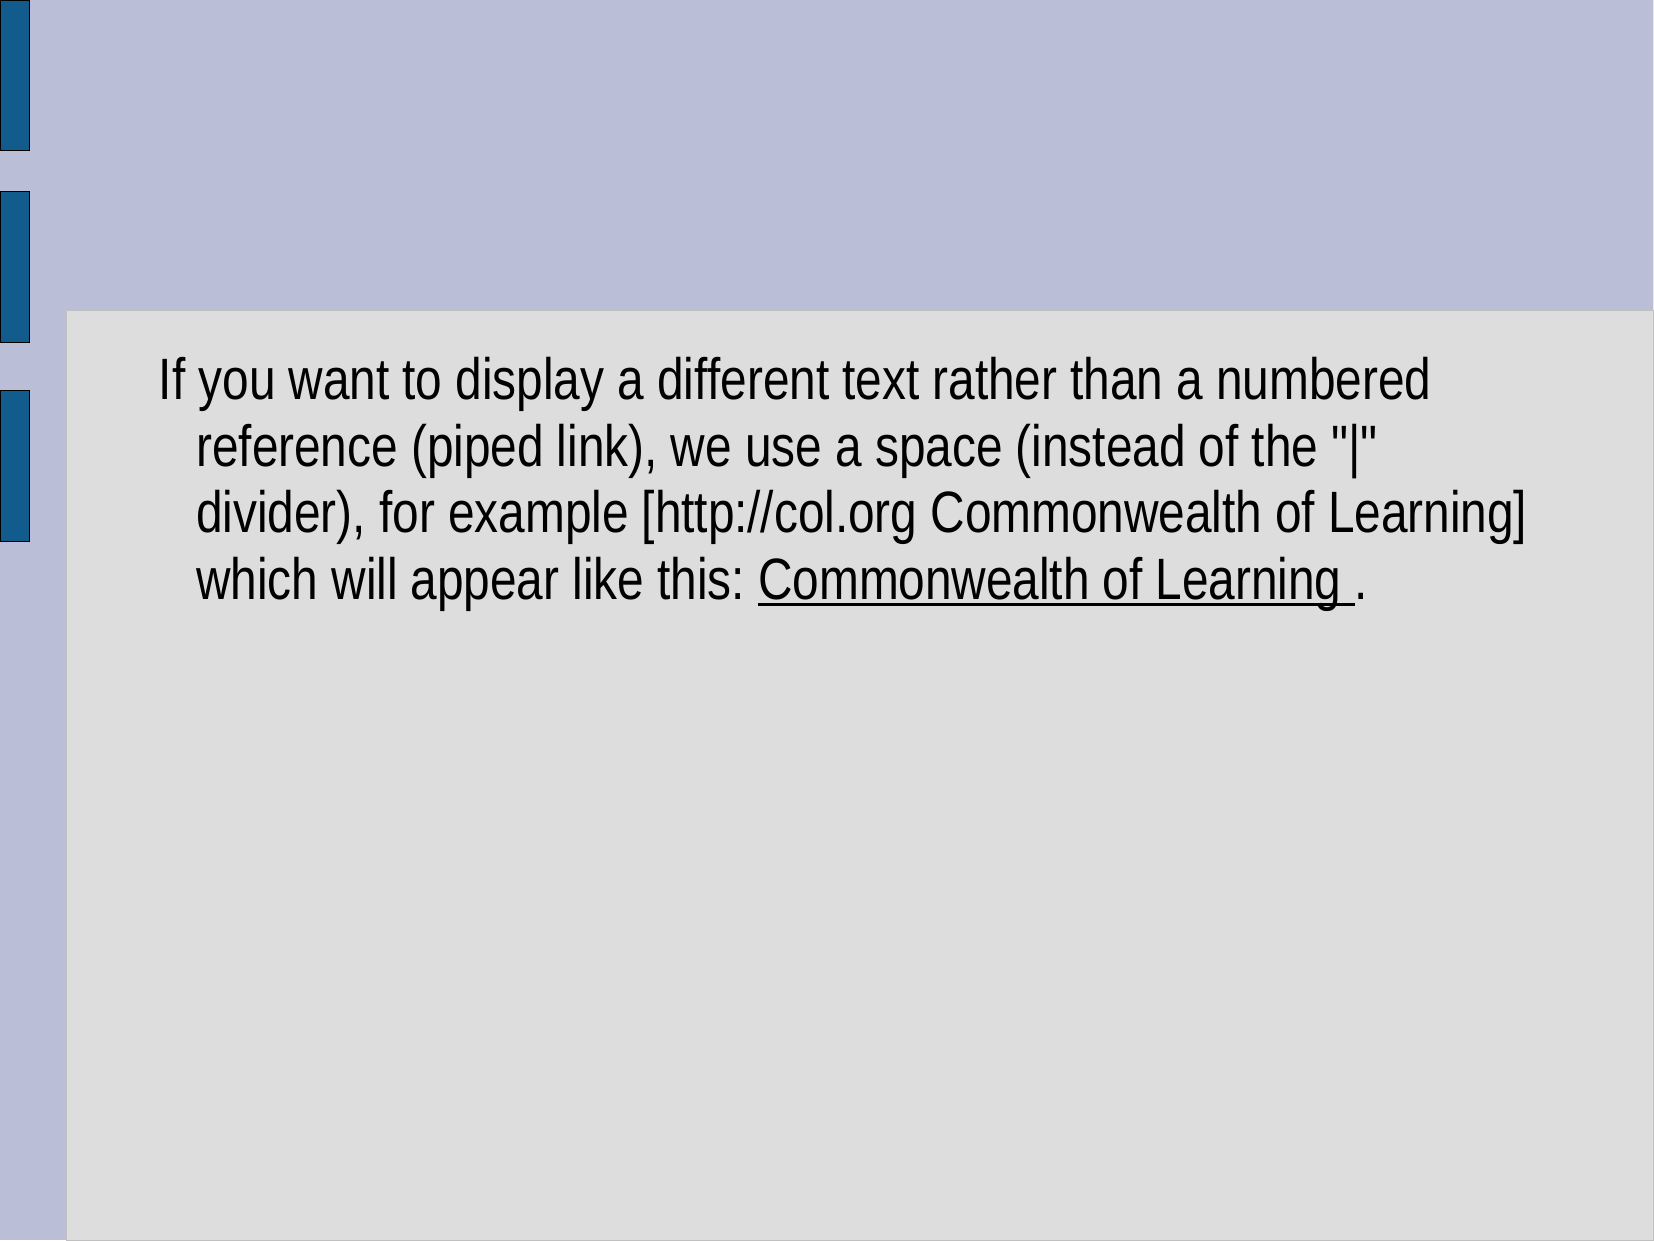

# If you want to display a different text rather than a numbered reference (piped link), we use a space (instead of the "|" divider), for example [http://col.org Commonwealth of Learning] which will appear like this: Commonwealth of Learning .